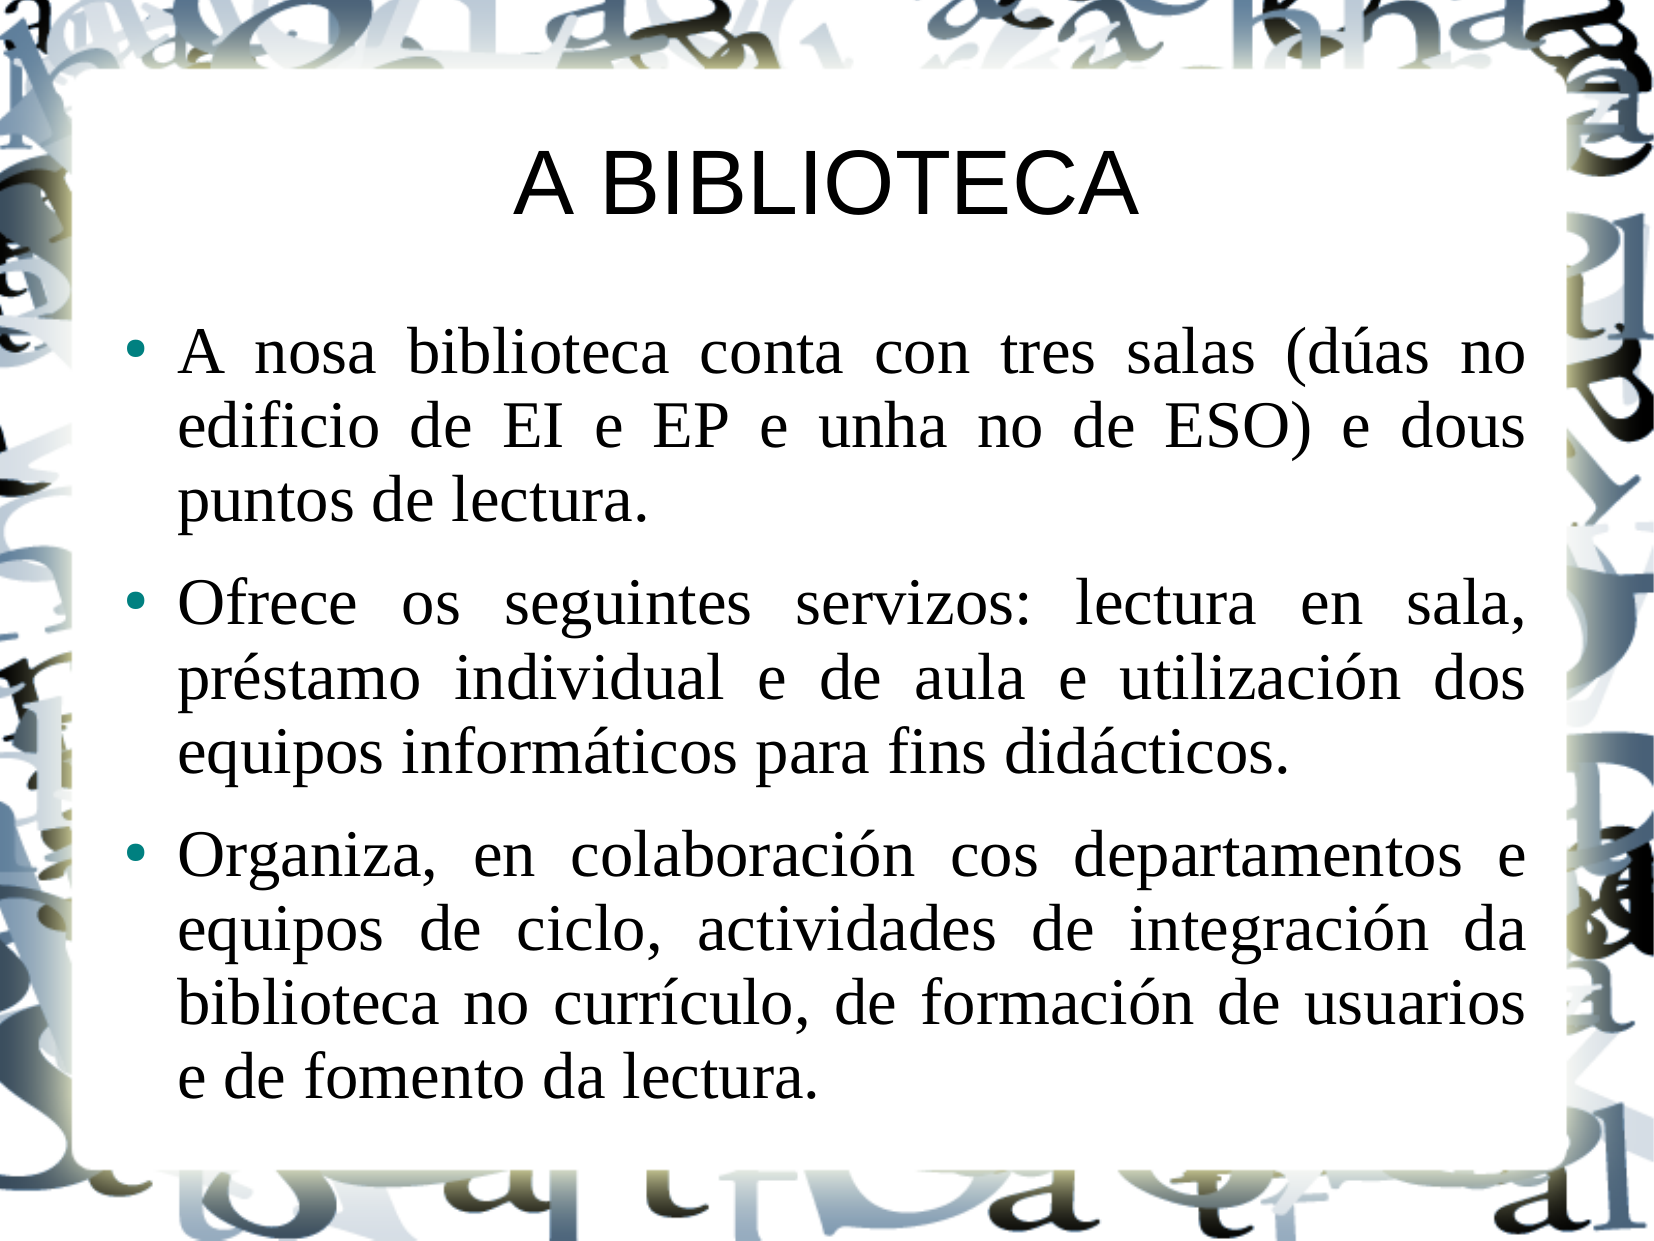

# A BIBLIOTECA
A nosa biblioteca conta con tres salas (dúas no edificio de EI e EP e unha no de ESO) e dous puntos de lectura.
Ofrece os seguintes servizos: lectura en sala, préstamo individual e de aula e utilización dos equipos informáticos para fins didácticos.
Organiza, en colaboración cos departamentos e equipos de ciclo, actividades de integración da biblioteca no currículo, de formación de usuarios e de fomento da lectura.